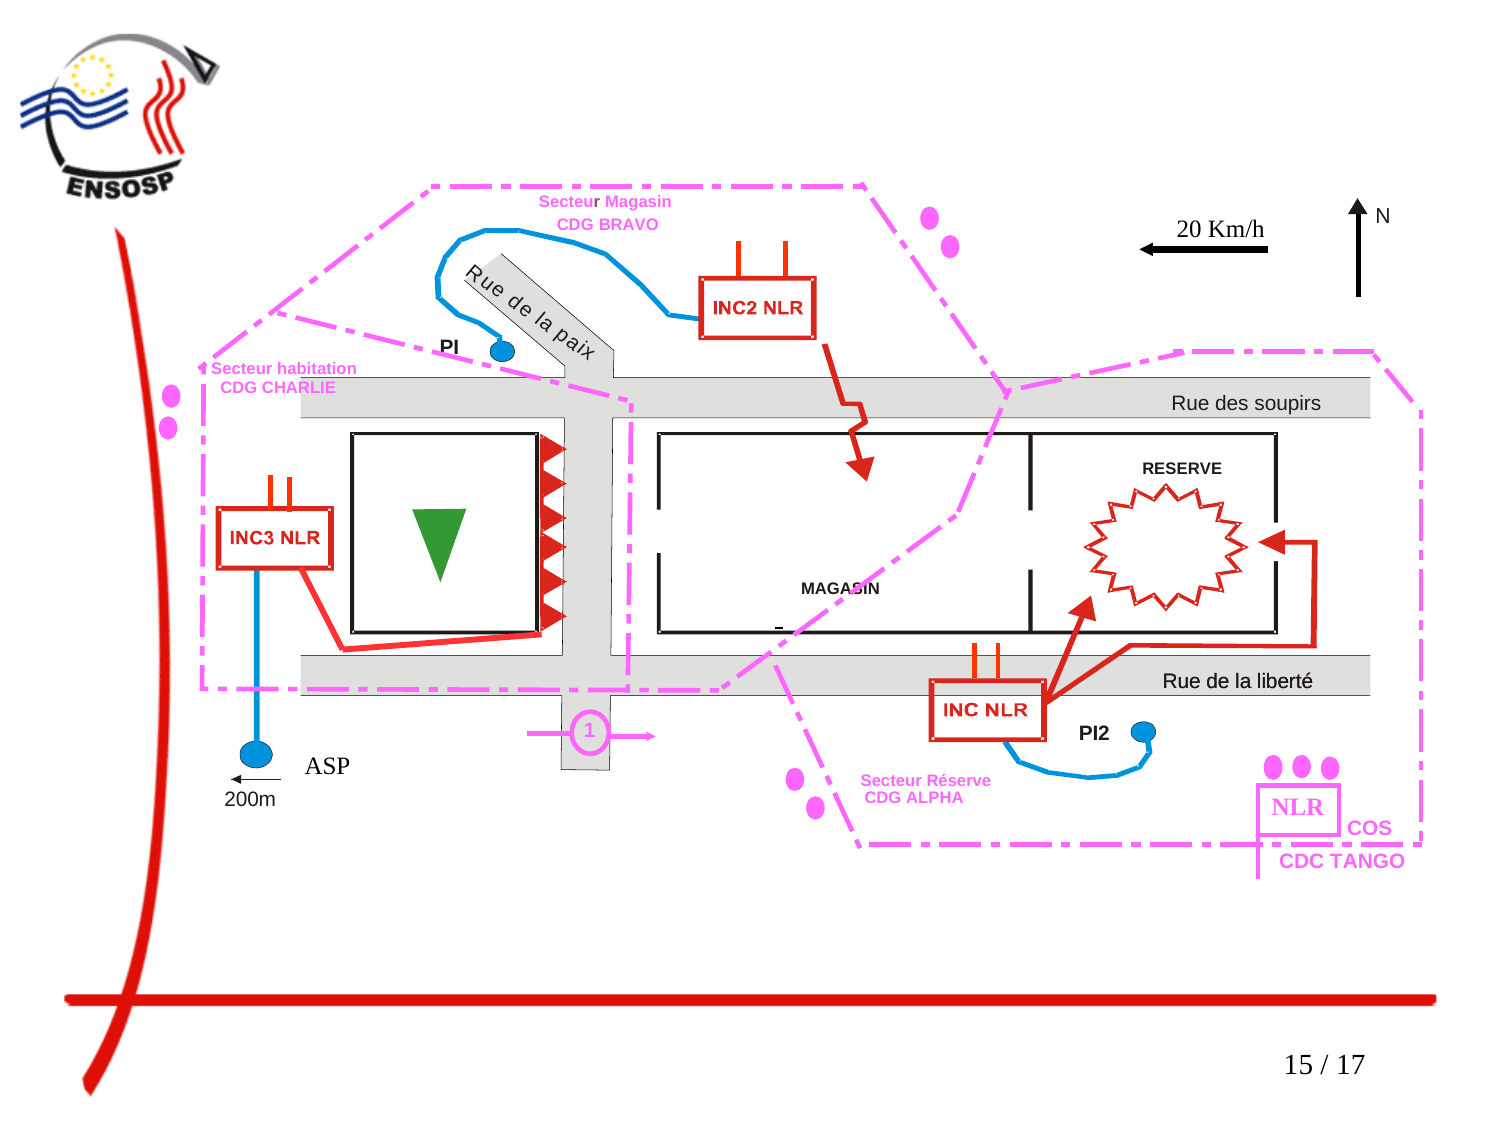

Secteur Magasin
N
20 Km/h
CDG BRAVO
R
u
e
d
e
l
a
p
a
PI
i
x
Secteur habitation
CDG CHARLIE
Rue des soupirs
RESERVE
MAGASIN
Rue de la liberté
Rue de la liberté
1
PI2
ASP
NLR
COS
Secteur Réserve
200m
CDG ALPHA
CDC TANGO
15